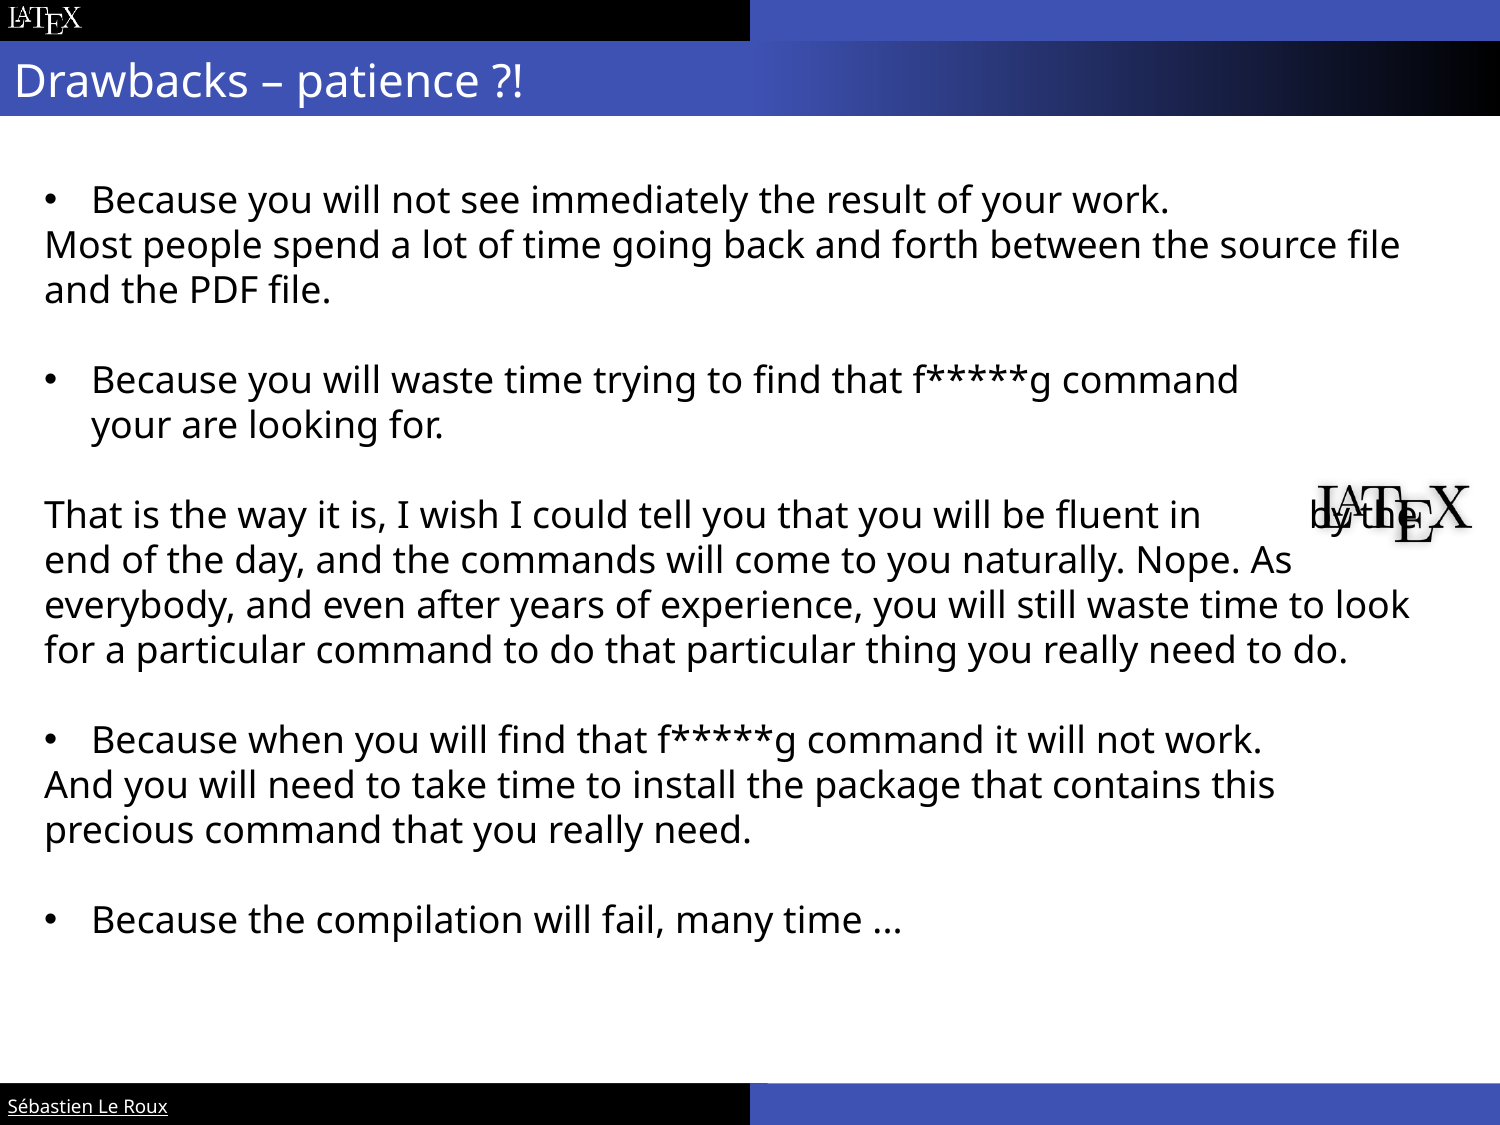

# Drawbacks – patience ?!
Because you will not see immediately the result of your work.
Most people spend a lot of time going back and forth between the source file and the PDF file.
Because you will waste time trying to find that f*****g command
your are looking for.
That is the way it is, I wish I could tell you that you will be fluent in by the end of the day, and the commands will come to you naturally. Nope. As everybody, and even after years of experience, you will still waste time to look for a particular command to do that particular thing you really need to do.
Because when you will find that f*****g command it will not work.
And you will need to take time to install the package that contains this precious command that you really need.
Because the compilation will fail, many time ...